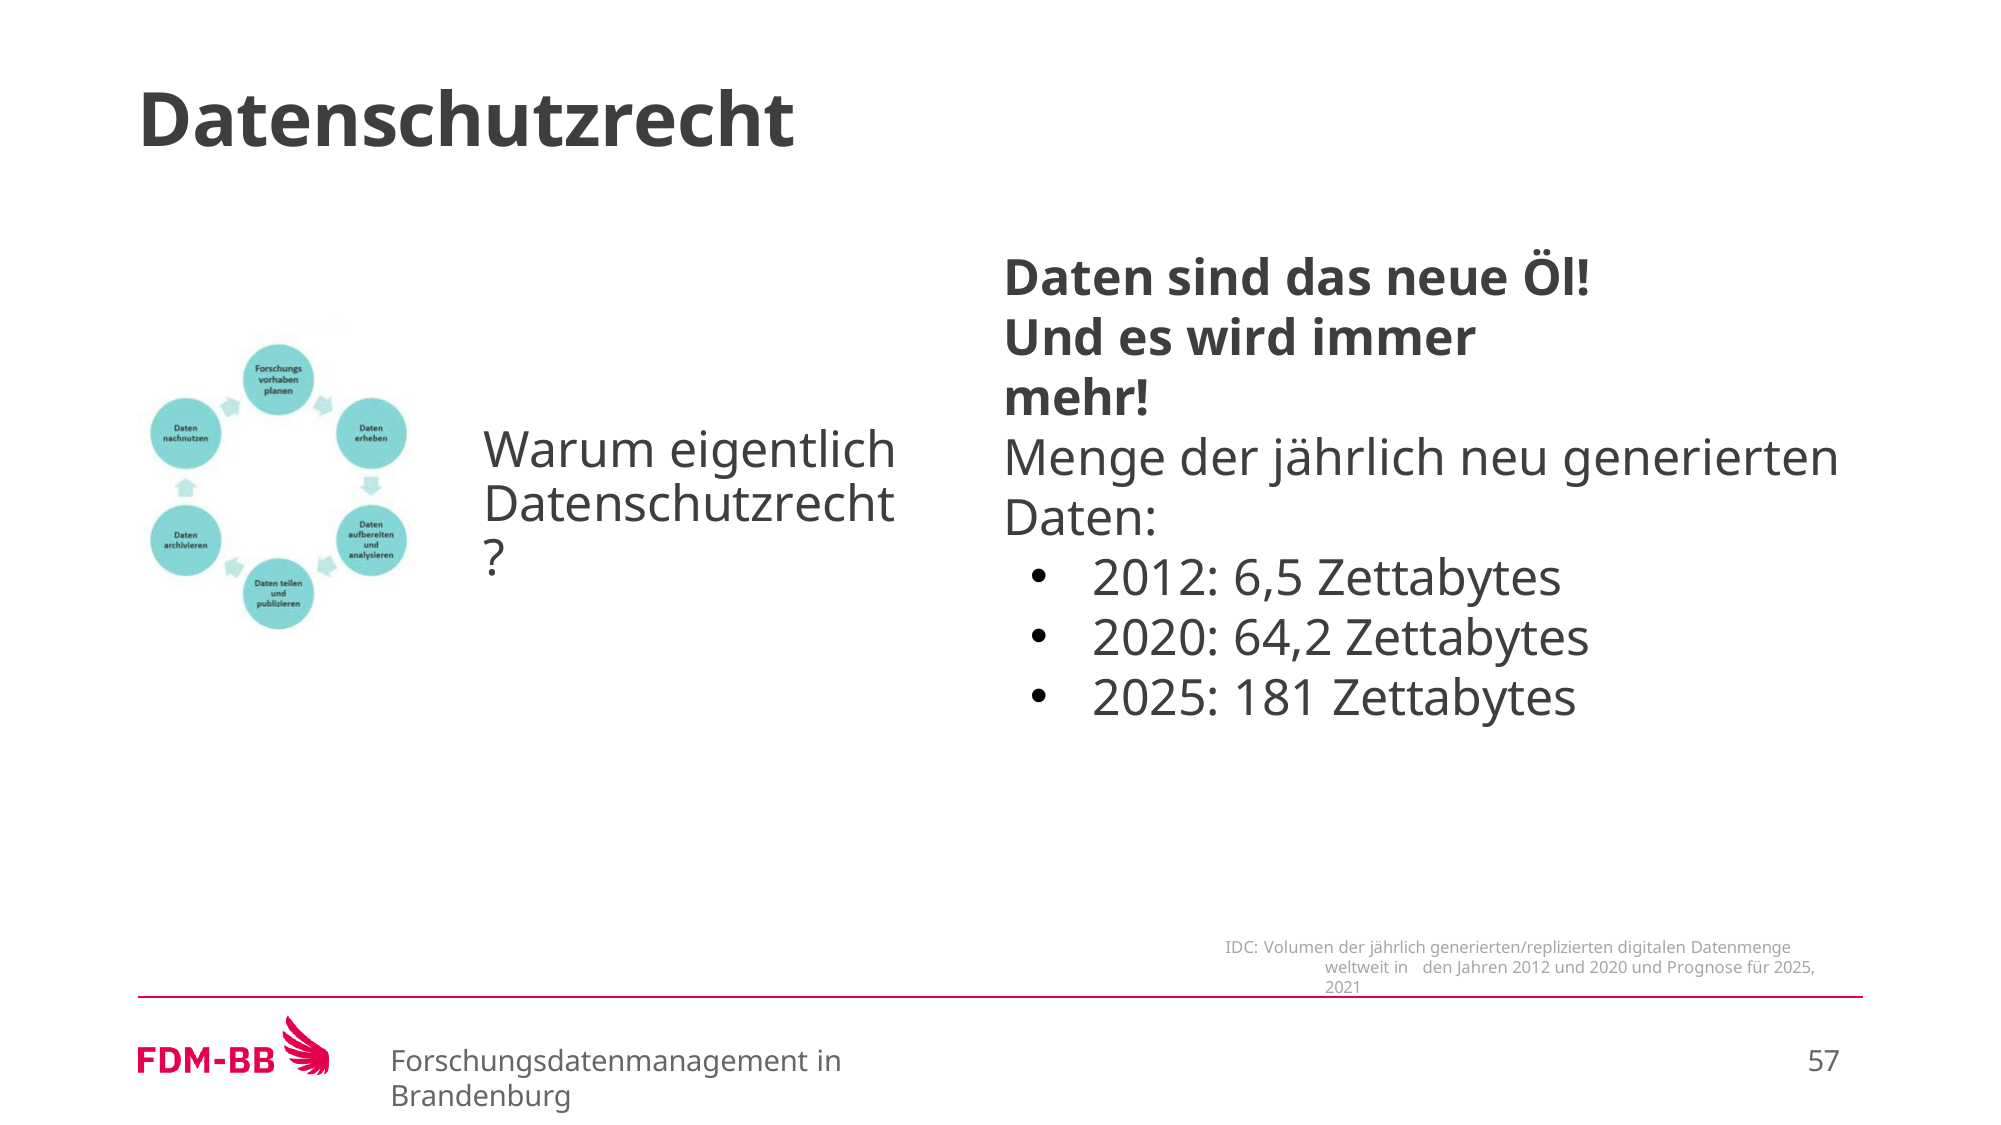

# Datenschutzrecht
Daten sind das neue Öl! Und es wird immer mehr!
Warum eigentlich Datenschutzrecht?
Menge der jährlich neu generierten Daten:
2012: 6,5 Zettabytes
2020: 64,2 Zettabytes
2025: 181 Zettabytes
IDC: Volumen der jährlich generierten/replizierten digitalen Datenmenge weltweit in den Jahren 2012 und 2020 und Prognose für 2025, 2021
Forschungsdatenmanagement in Brandenburg
57